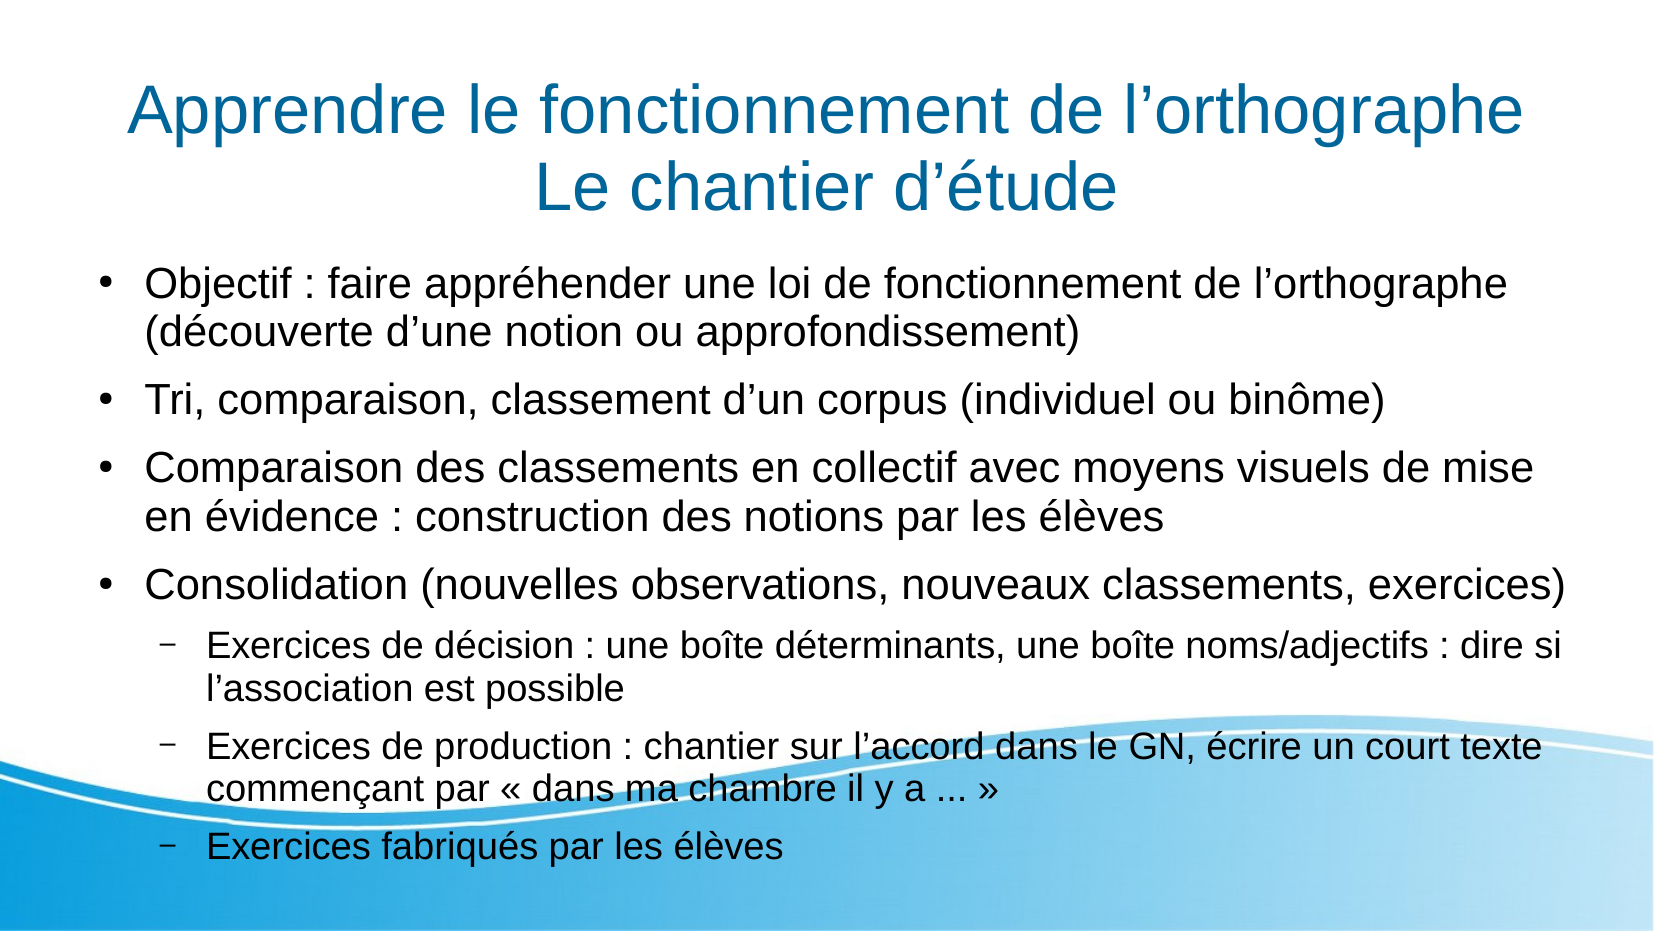

# Apprendre le fonctionnement de l’orthographe Le chantier d’étude
Objectif : faire appréhender une loi de fonctionnement de l’orthographe (découverte d’une notion ou approfondissement)
Tri, comparaison, classement d’un corpus (individuel ou binôme)
Comparaison des classements en collectif avec moyens visuels de mise en évidence : construction des notions par les élèves
Consolidation (nouvelles observations, nouveaux classements, exercices)
Exercices de décision : une boîte déterminants, une boîte noms/adjectifs : dire si l’association est possible
Exercices de production : chantier sur l’accord dans le GN, écrire un court texte commençant par « dans ma chambre il y a ... »
Exercices fabriqués par les élèves